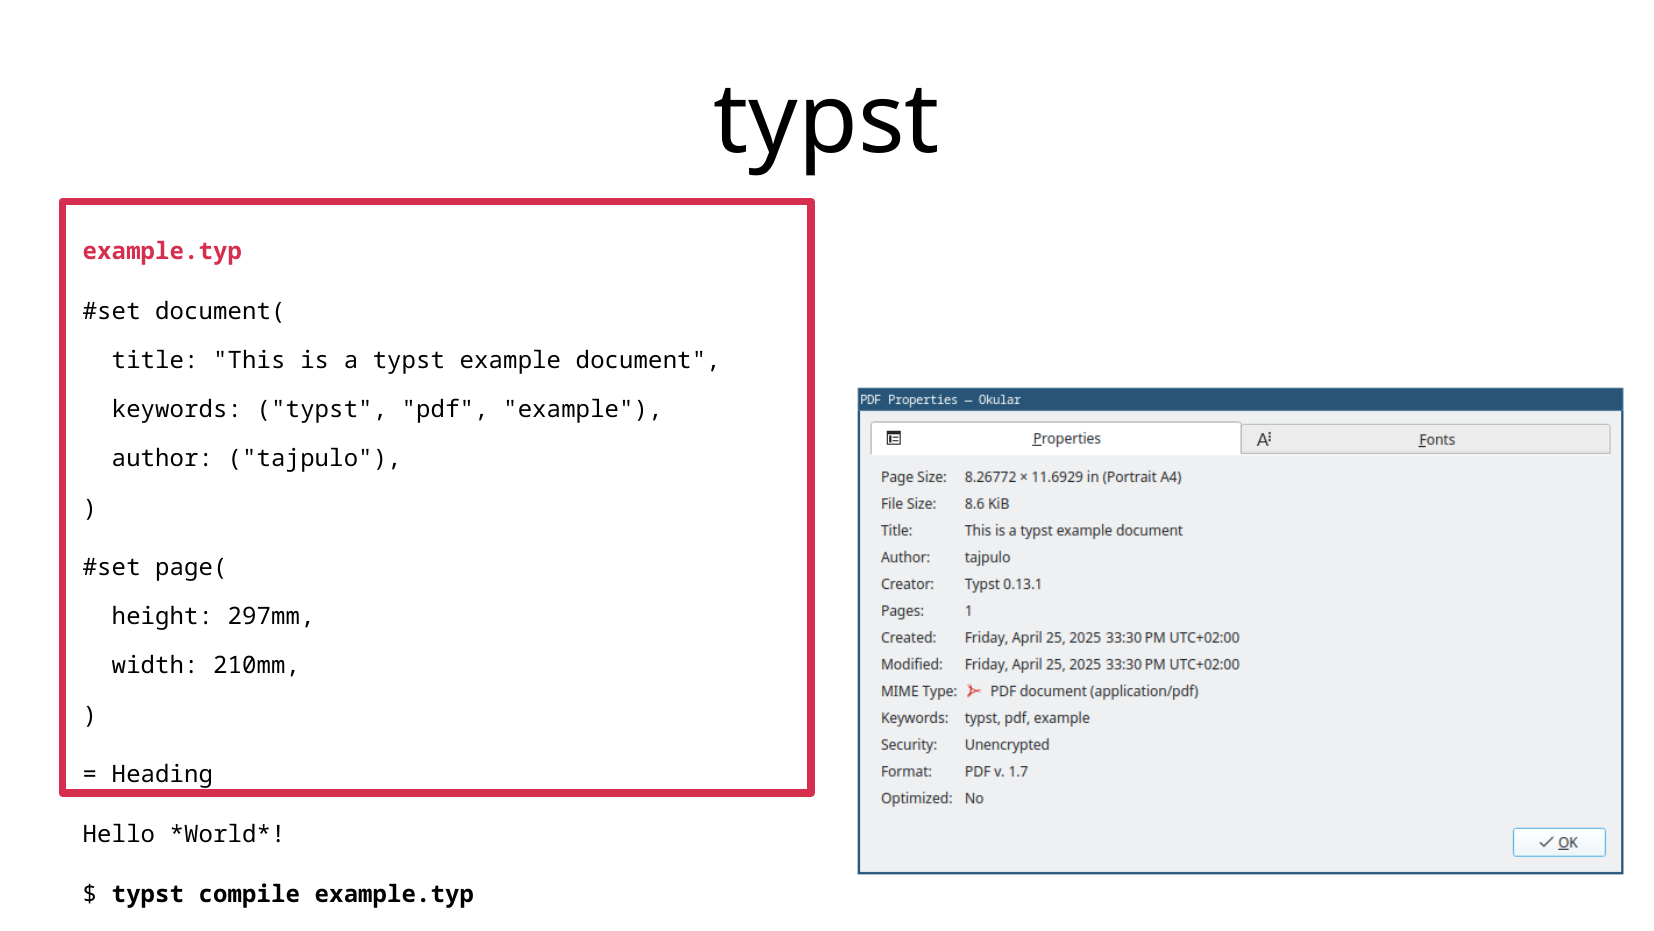

# typst
example.typ
#set document(
 title: "This is a typst example document",
 keywords: ("typst", "pdf", "example"),
 author: ("tajpulo"),
)
#set page(
 height: 297mm,
 width: 210mm,
)
= Heading
Hello *World*!
$ typst compile example.typ
$